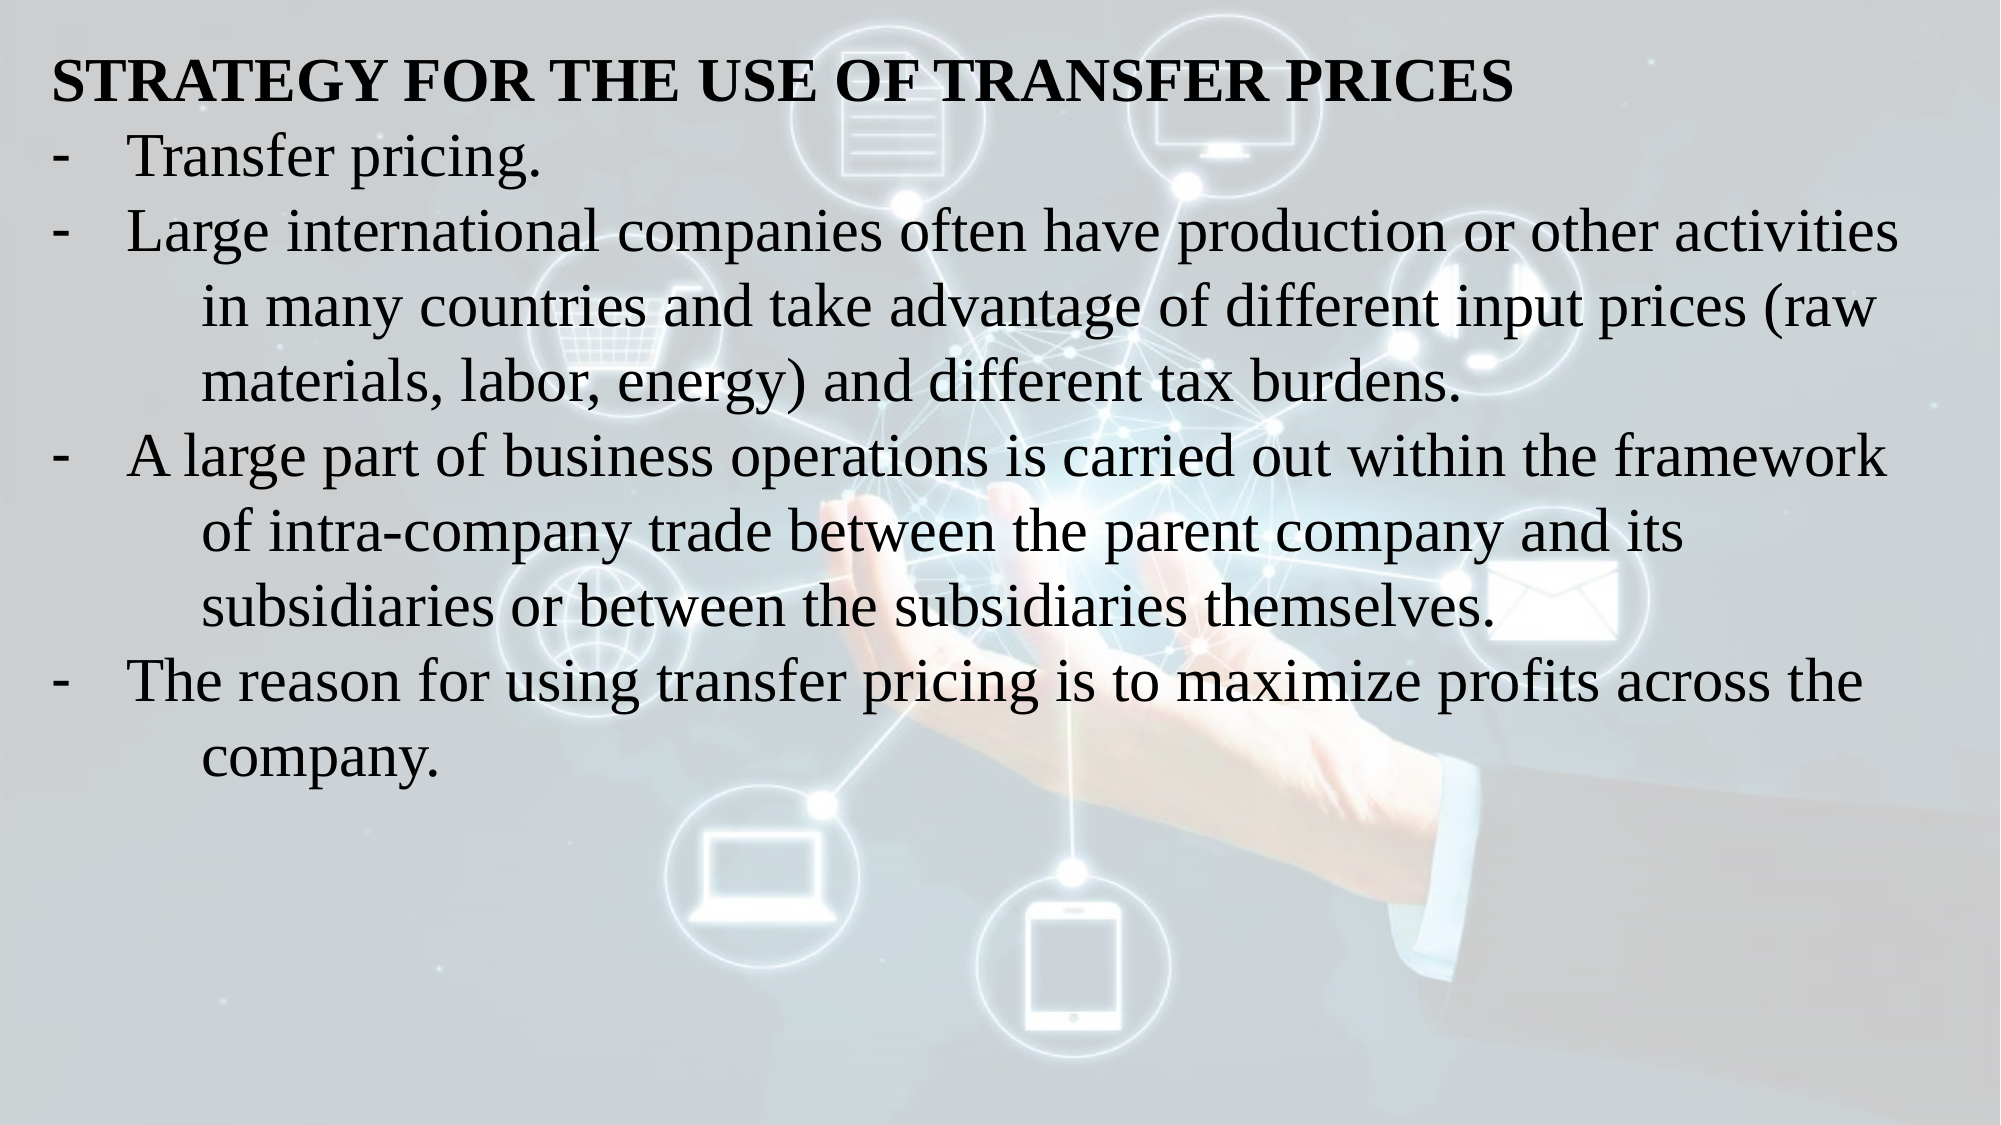

STRATEGY FOR THE USE OF TRANSFER PRICES
Transfer pricing.
Large international companies often have production or other activities in many countries and take advantage of different input prices (raw materials, labor, energy) and different tax burdens.
A large part of business operations is carried out within the framework of intra-company trade between the parent company and its subsidiaries or between the subsidiaries themselves.
The reason for using transfer pricing is to maximize profits across the company.